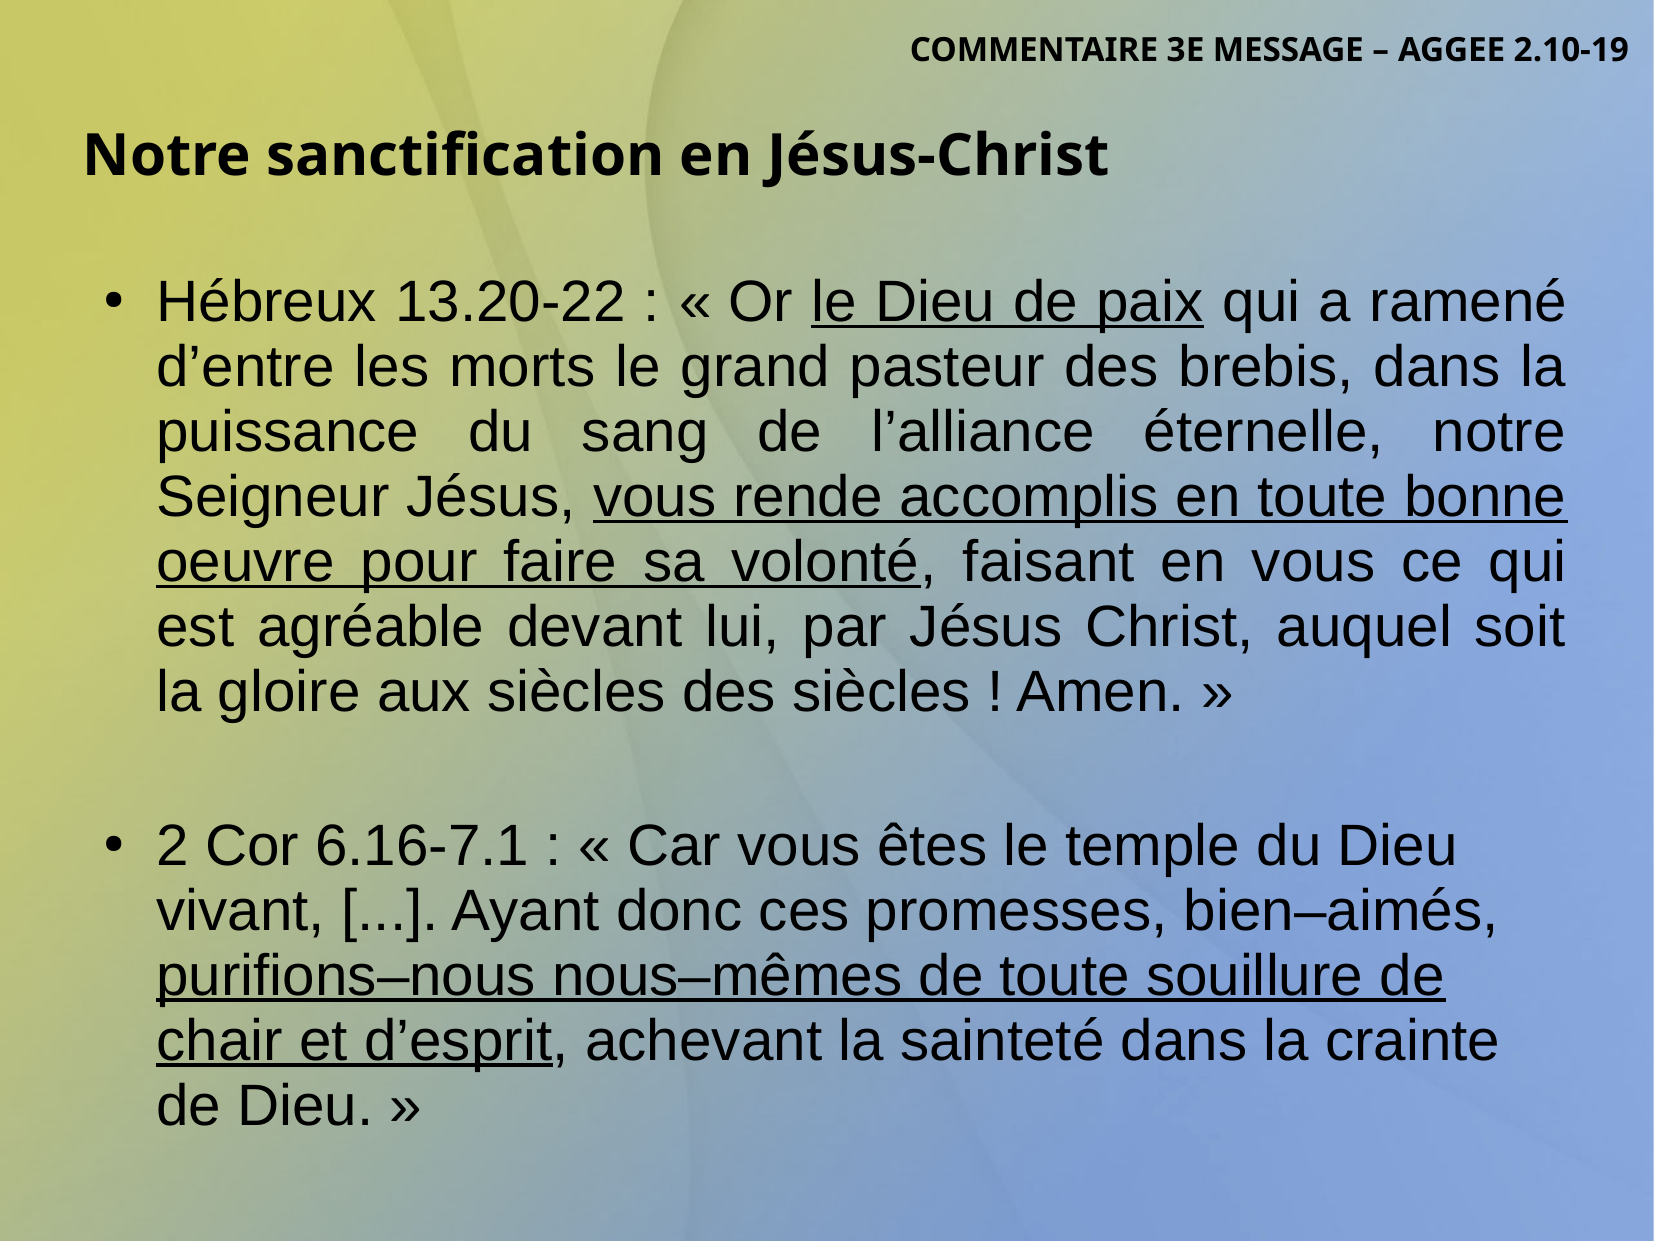

COMMENTAIRE 3E MESSAGE – AGGEE 2.10-19
# Notre sanctification en Jésus-Christ
Hébreux 13.20-22 : « Or le Dieu de paix qui a ramené d’entre les morts le grand pasteur des brebis, dans la puissance du sang de l’alliance éternelle, notre Seigneur Jésus, vous rende accomplis en toute bonne oeuvre pour faire sa volonté, faisant en vous ce qui est agréable devant lui, par Jésus Christ, auquel soit la gloire aux siècles des siècles ! Amen. »
2 Cor 6.16-7.1 : « Car vous êtes le temple du Dieu vivant, [...]. Ayant donc ces promesses, bien–aimés, purifions–nous nous–mêmes de toute souillure de chair et d’esprit, achevant la sainteté dans la crainte de Dieu. »